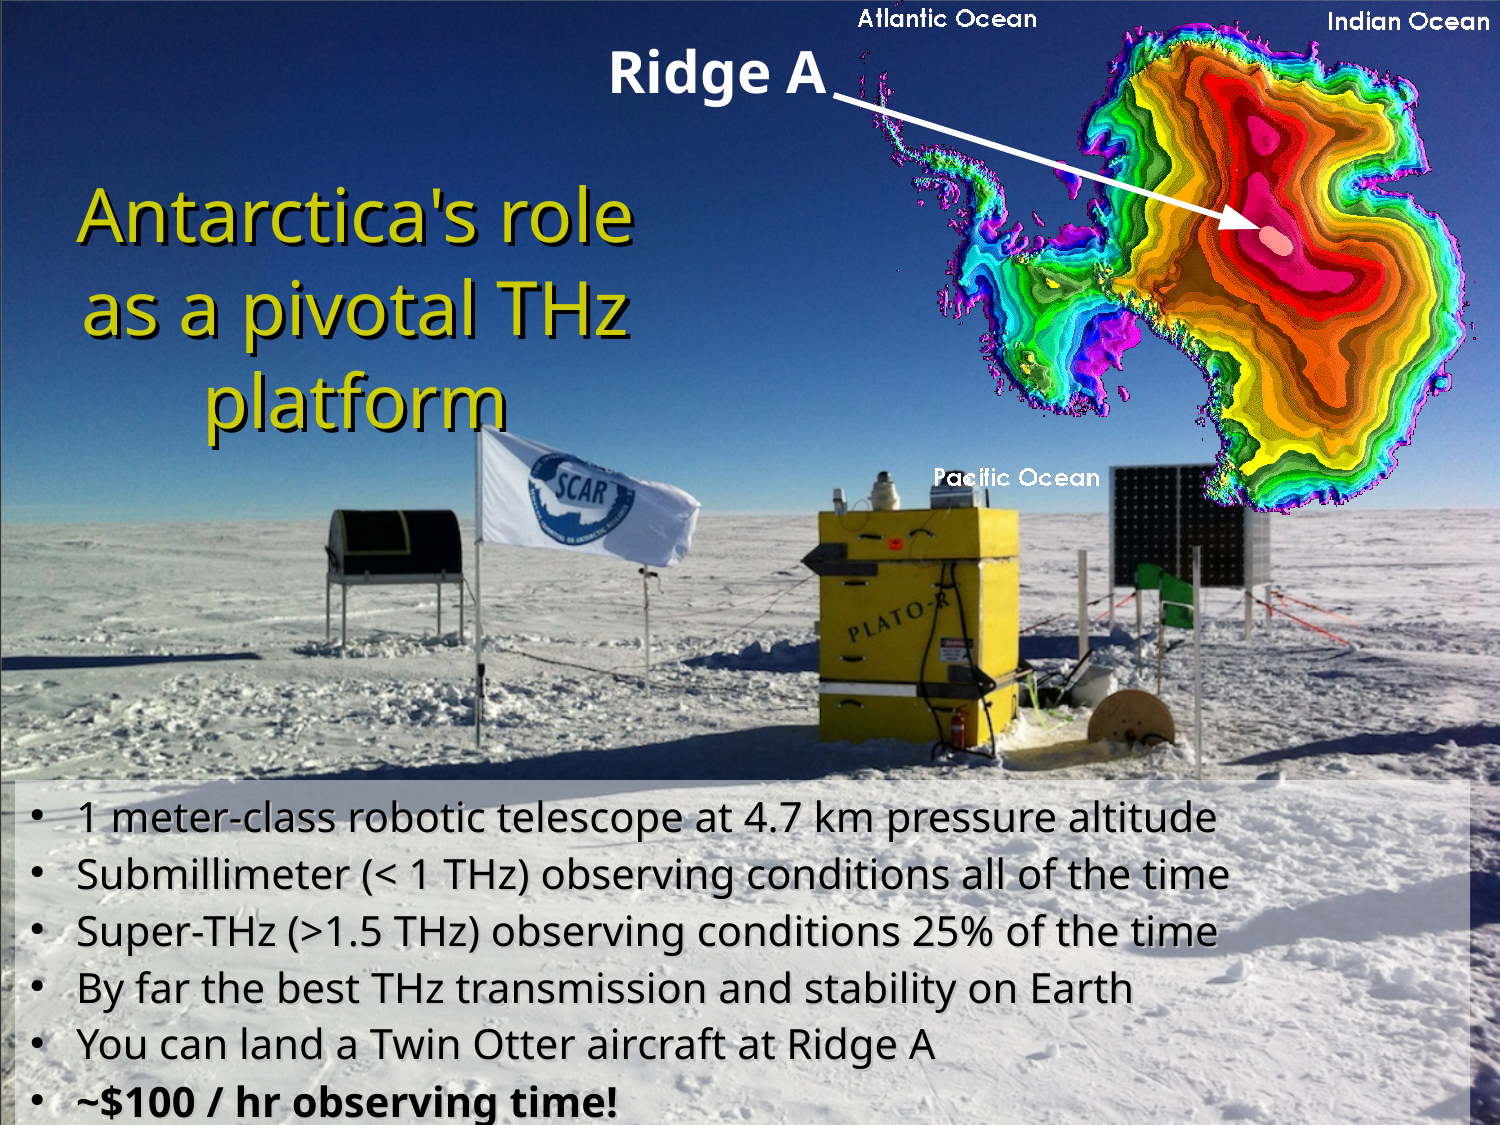

# Ridge A
Antarctica's role
as a pivotal THz platform
 1 meter-class robotic telescope at 4.7 km pressure altitude
 Submillimeter (< 1 THz) observing conditions all of the time
 Super-THz (>1.5 THz) observing conditions 25% of the time
 By far the best THz transmission and stability on Earth
 You can land a Twin Otter aircraft at Ridge A
 ~$100 / hr observing time!